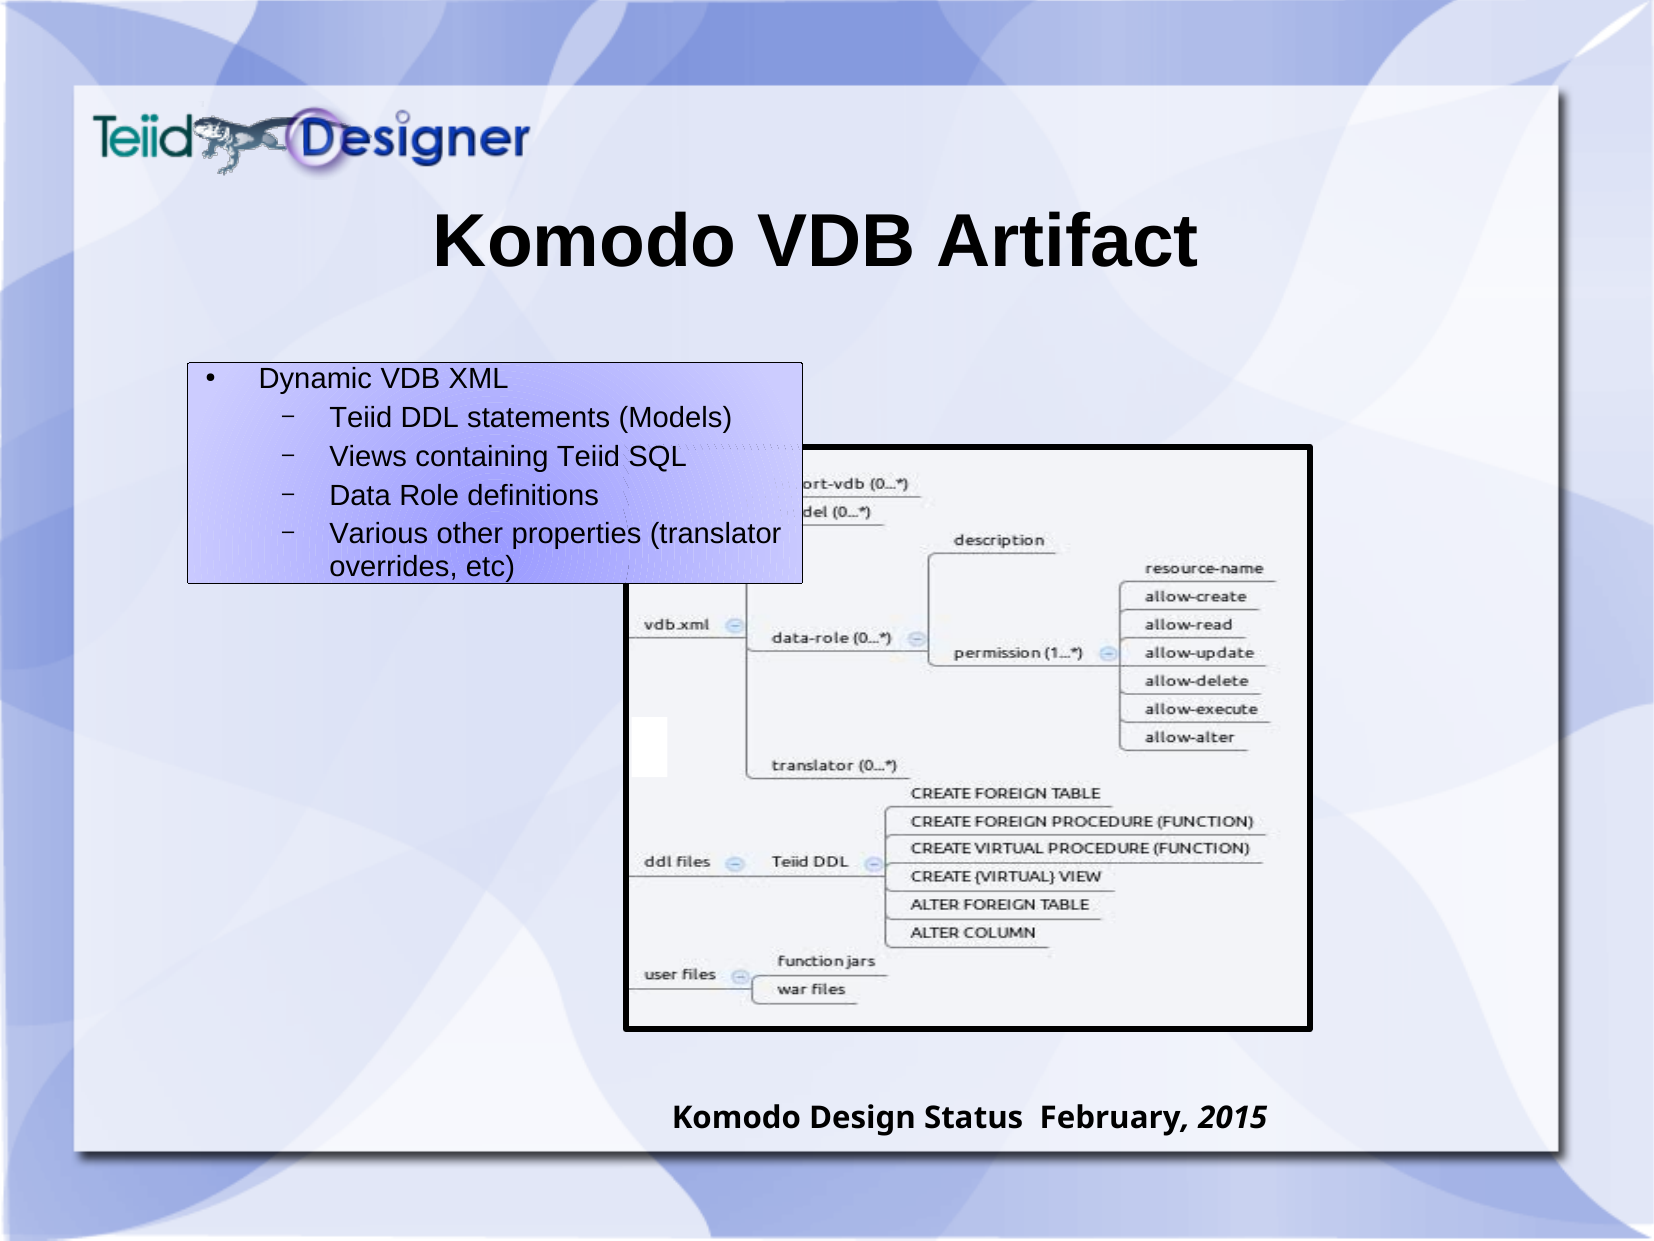

# Komodo VDB Artifact
Dynamic VDB XML
Teiid DDL statements (Models)
Views containing Teiid SQL
Data Role definitions
Various other properties (translator overrides, etc)